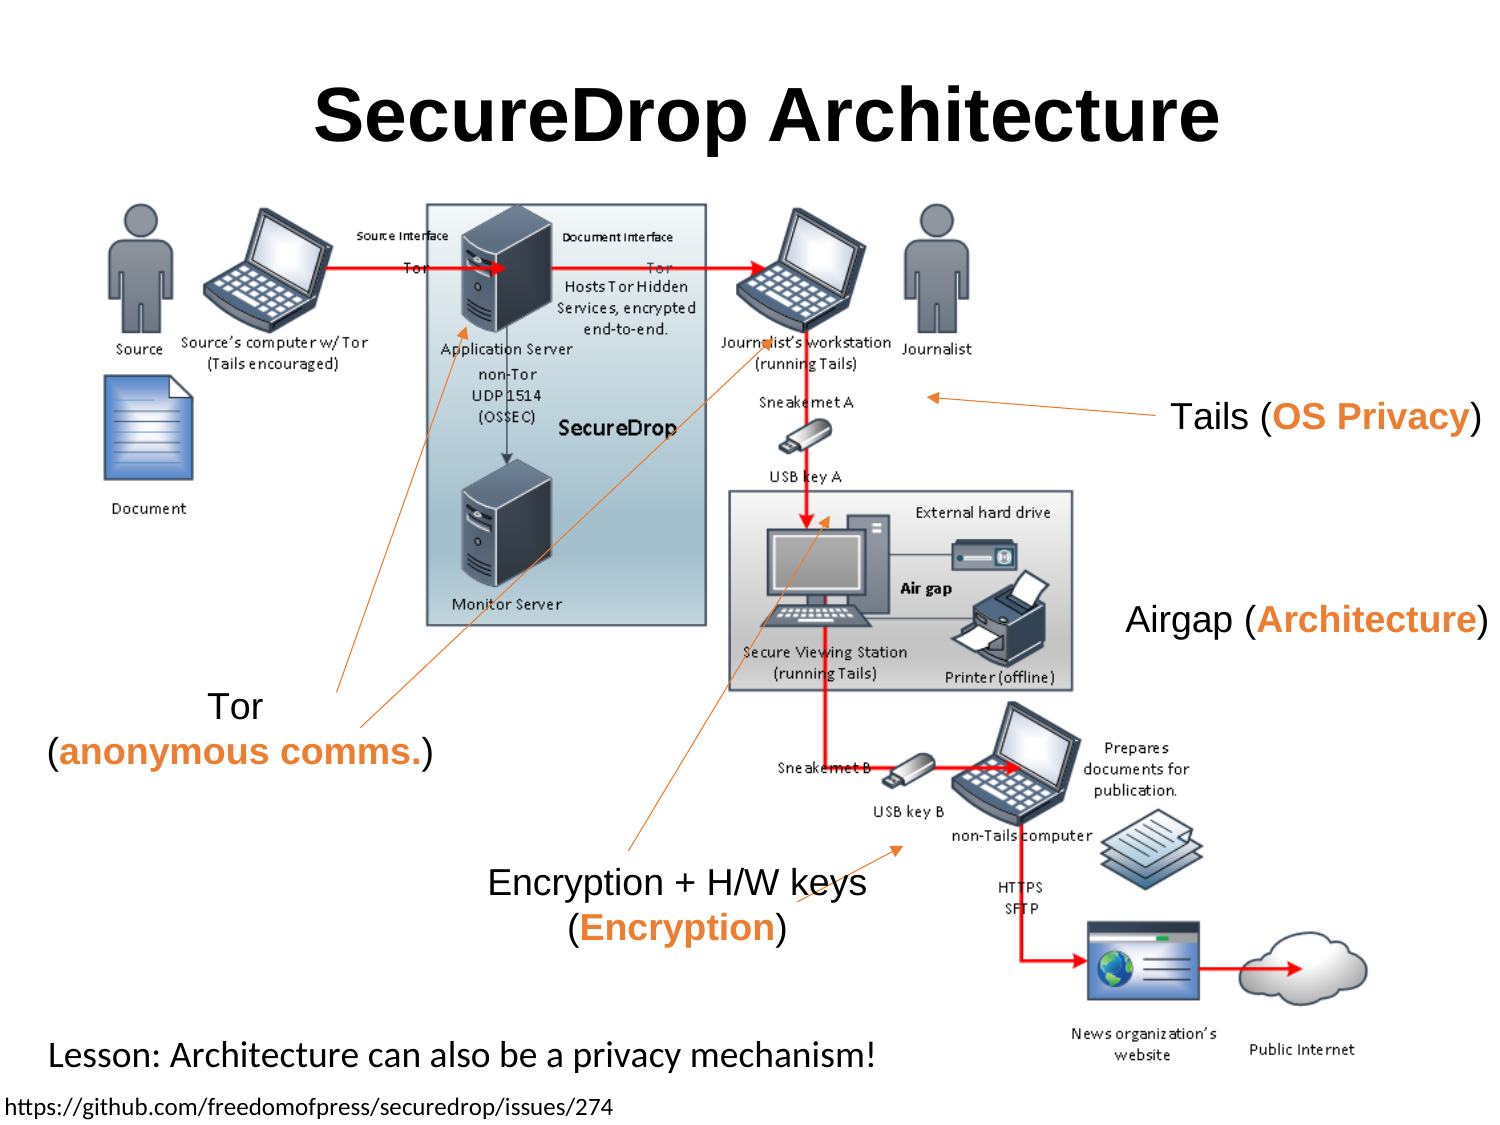

# SecureDrop Architecture
Tails (OS Privacy)
Airgap (Architecture)
Tor
(anonymous comms.)
Encryption + H/W keys
(Encryption)
Lesson: Architecture can also be a privacy mechanism!
https://github.com/freedomofpress/securedrop/issues/274